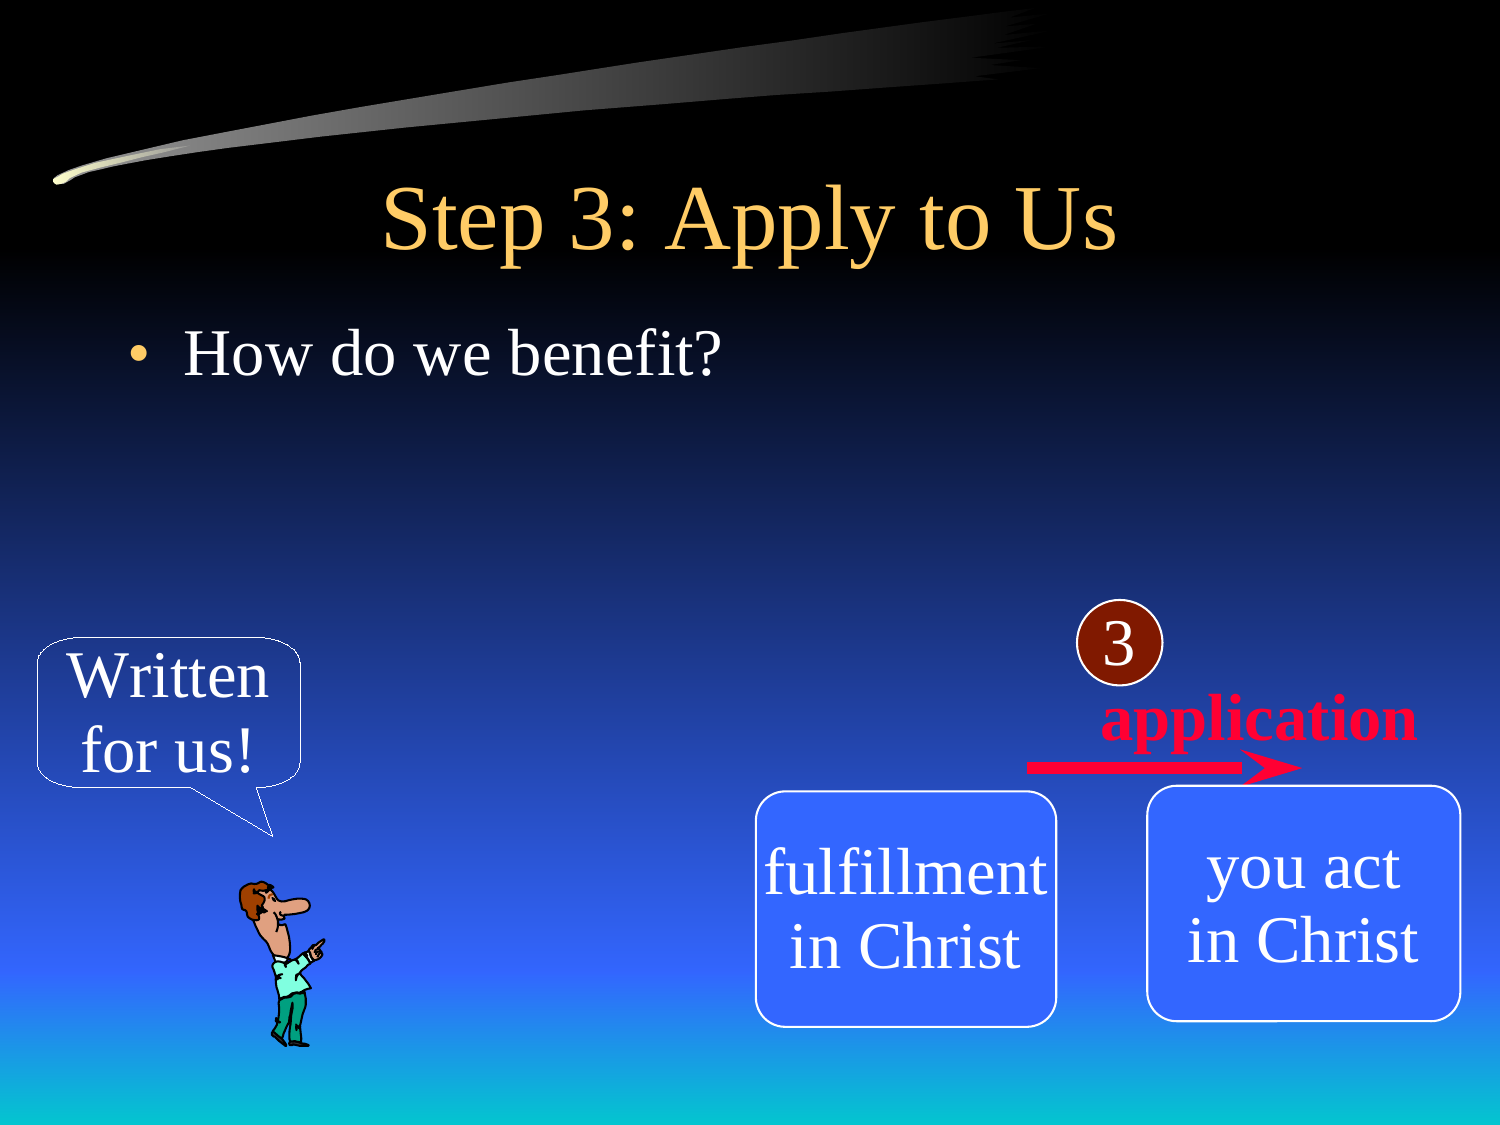

# Step 3: Apply to Us
How do we benefit?
3
Written
for us!
application
you act
in Christ
fulfillment
in Christ